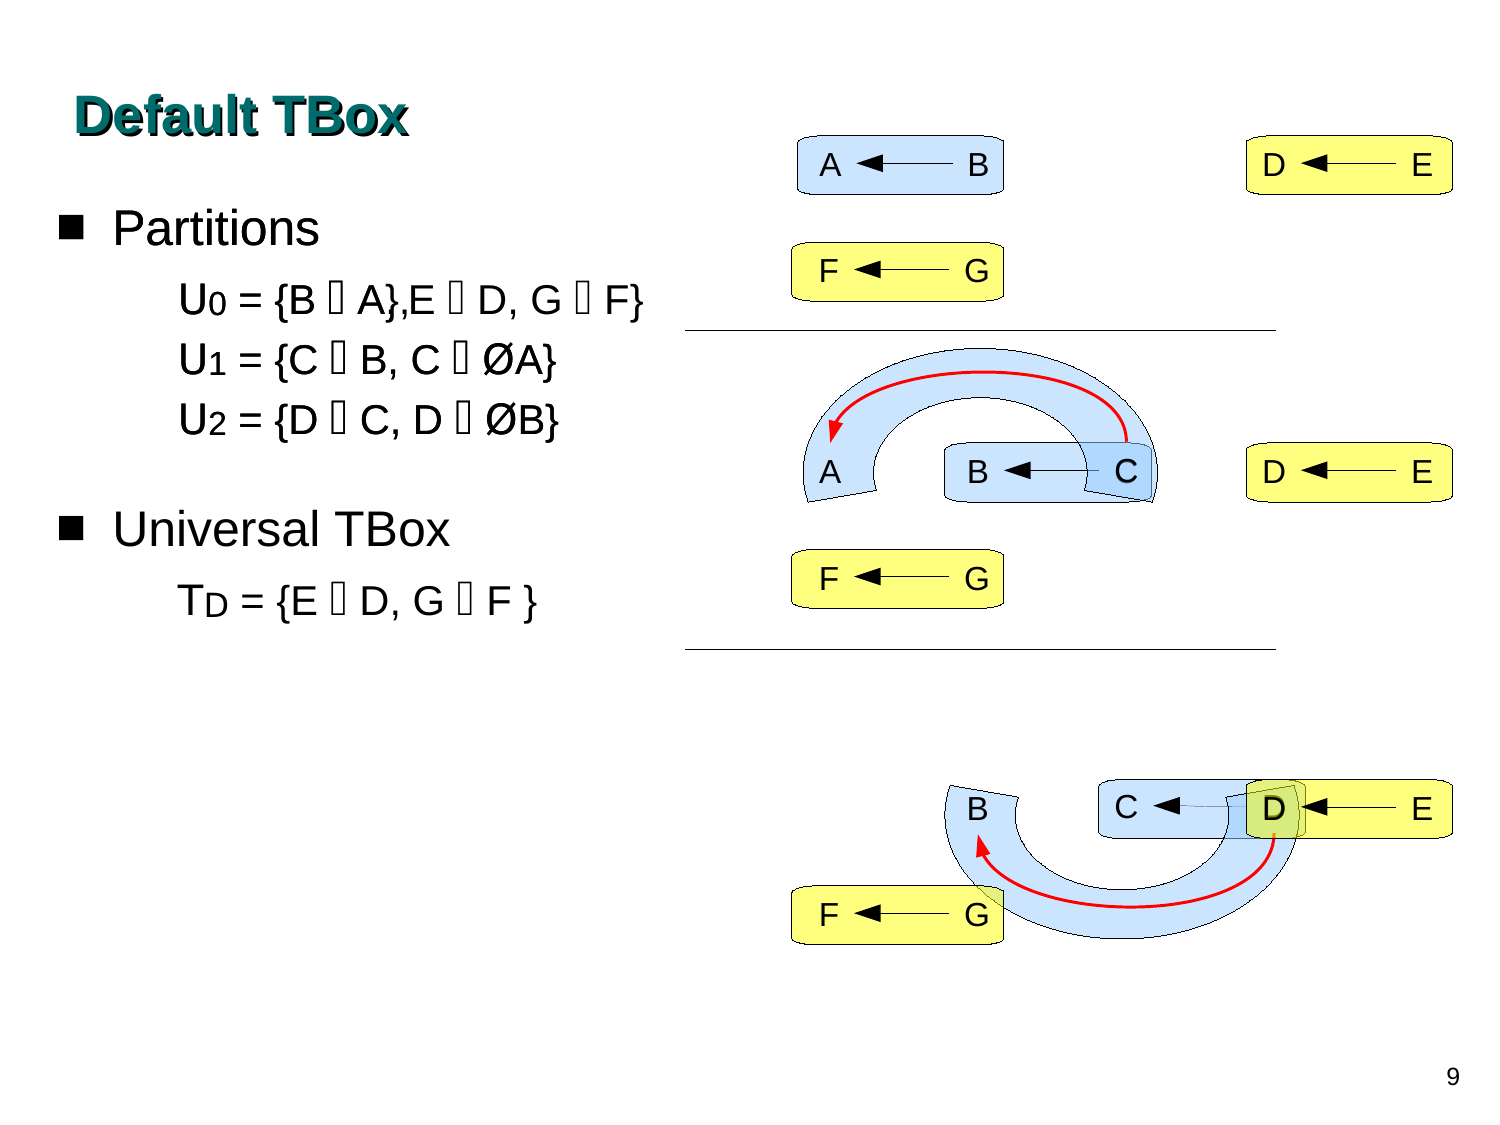

Default TBox
D
E
A
B
# Partitions
U0 = {B  A, E  D, G  F}
U1 = {C  B, C  ØA}
U2 = {D  C, D  ØB}
TD = {G  F }
Partitions
U0 = {B  A},
U1 = {C  B, C  ØA}
U2 = {D  C, D  ØB}
Universal TBox
TD = {E  D, G  F }
F
G
C
A
D
E
B
C
F
G
D
B
C
D
D
E
F
G
9